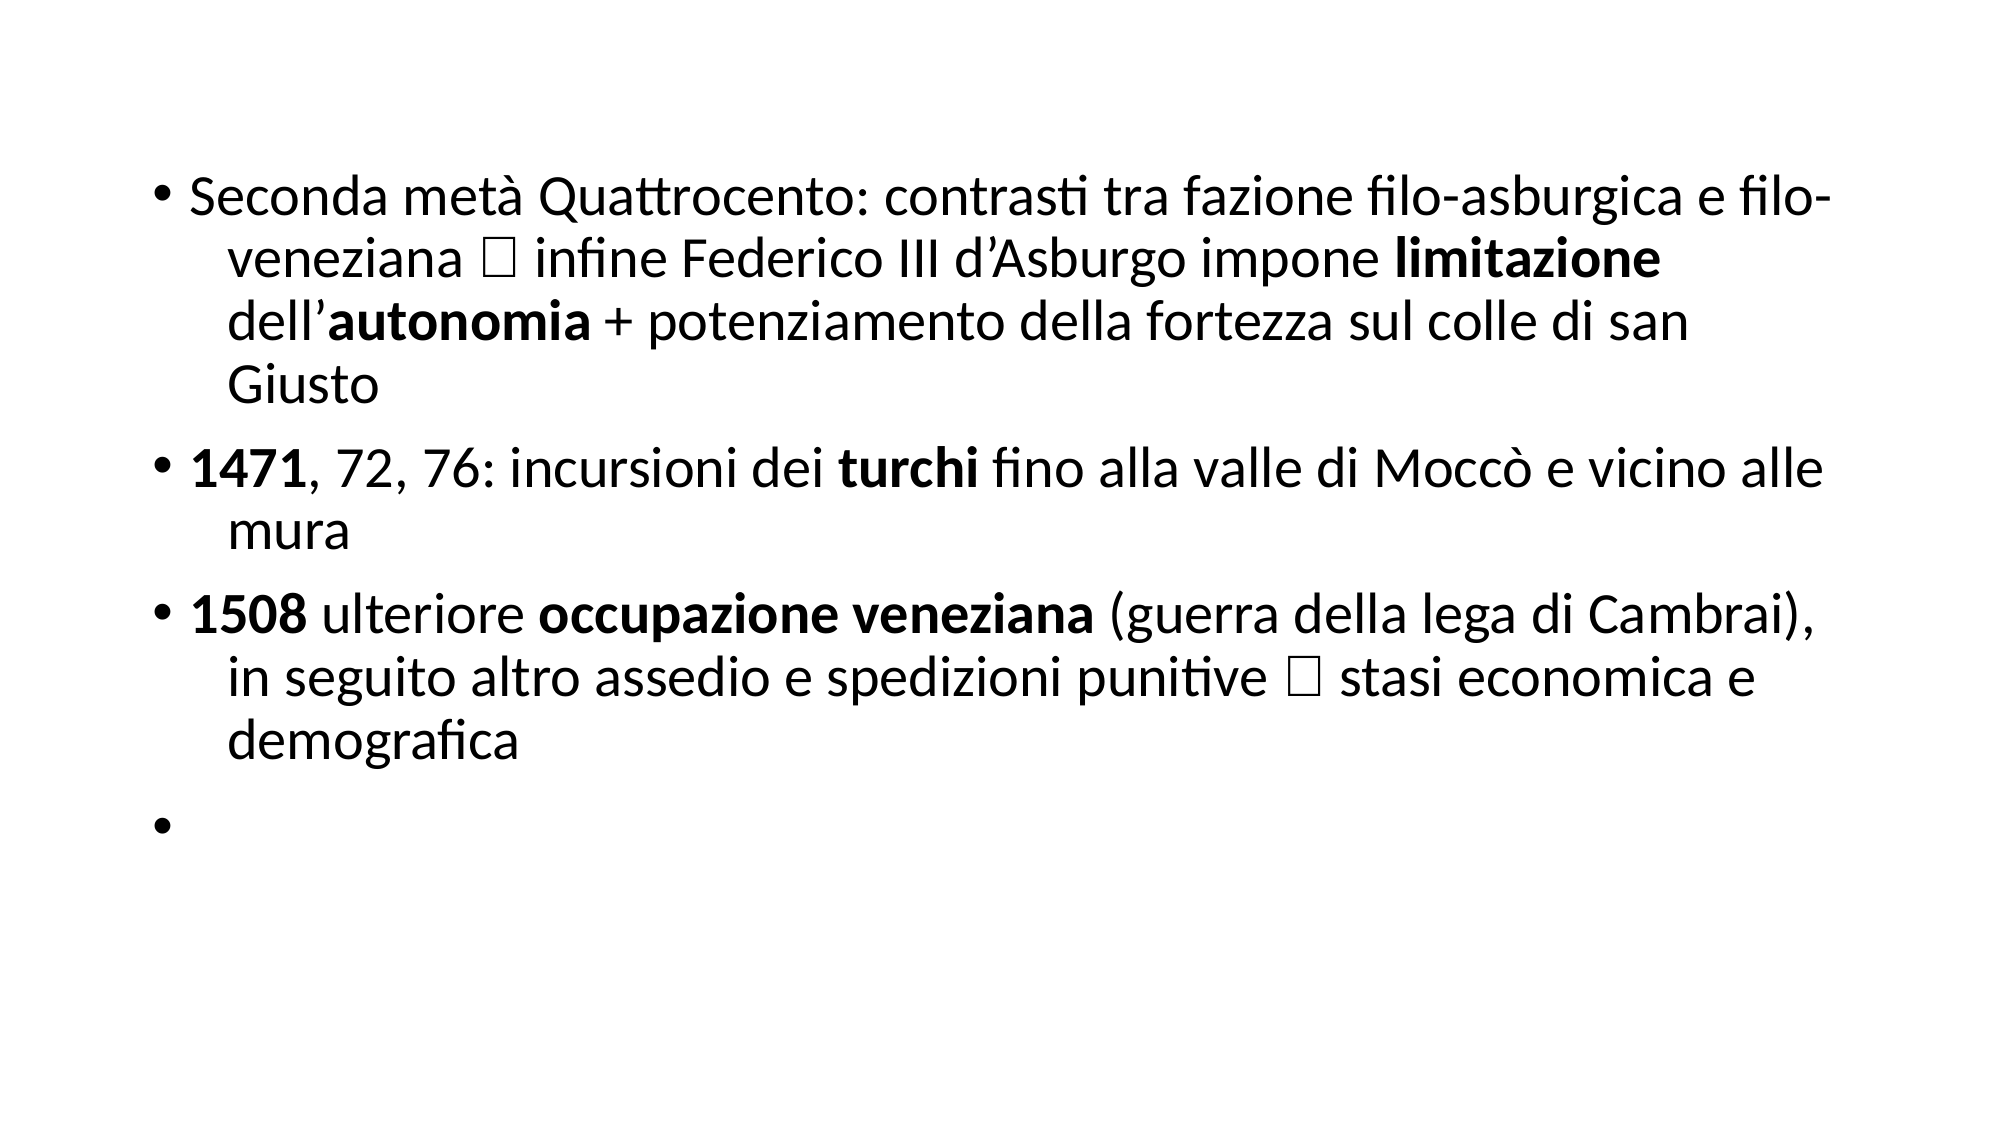

#
Seconda metà Quattrocento: contrasti tra fazione filo-asburgica e filo-veneziana  infine Federico III d’Asburgo impone limitazione dell’autonomia + potenziamento della fortezza sul colle di san Giusto
1471, 72, 76: incursioni dei turchi fino alla valle di Moccò e vicino alle mura
1508 ulteriore occupazione veneziana (guerra della lega di Cambrai), in seguito altro assedio e spedizioni punitive  stasi economica e demografica